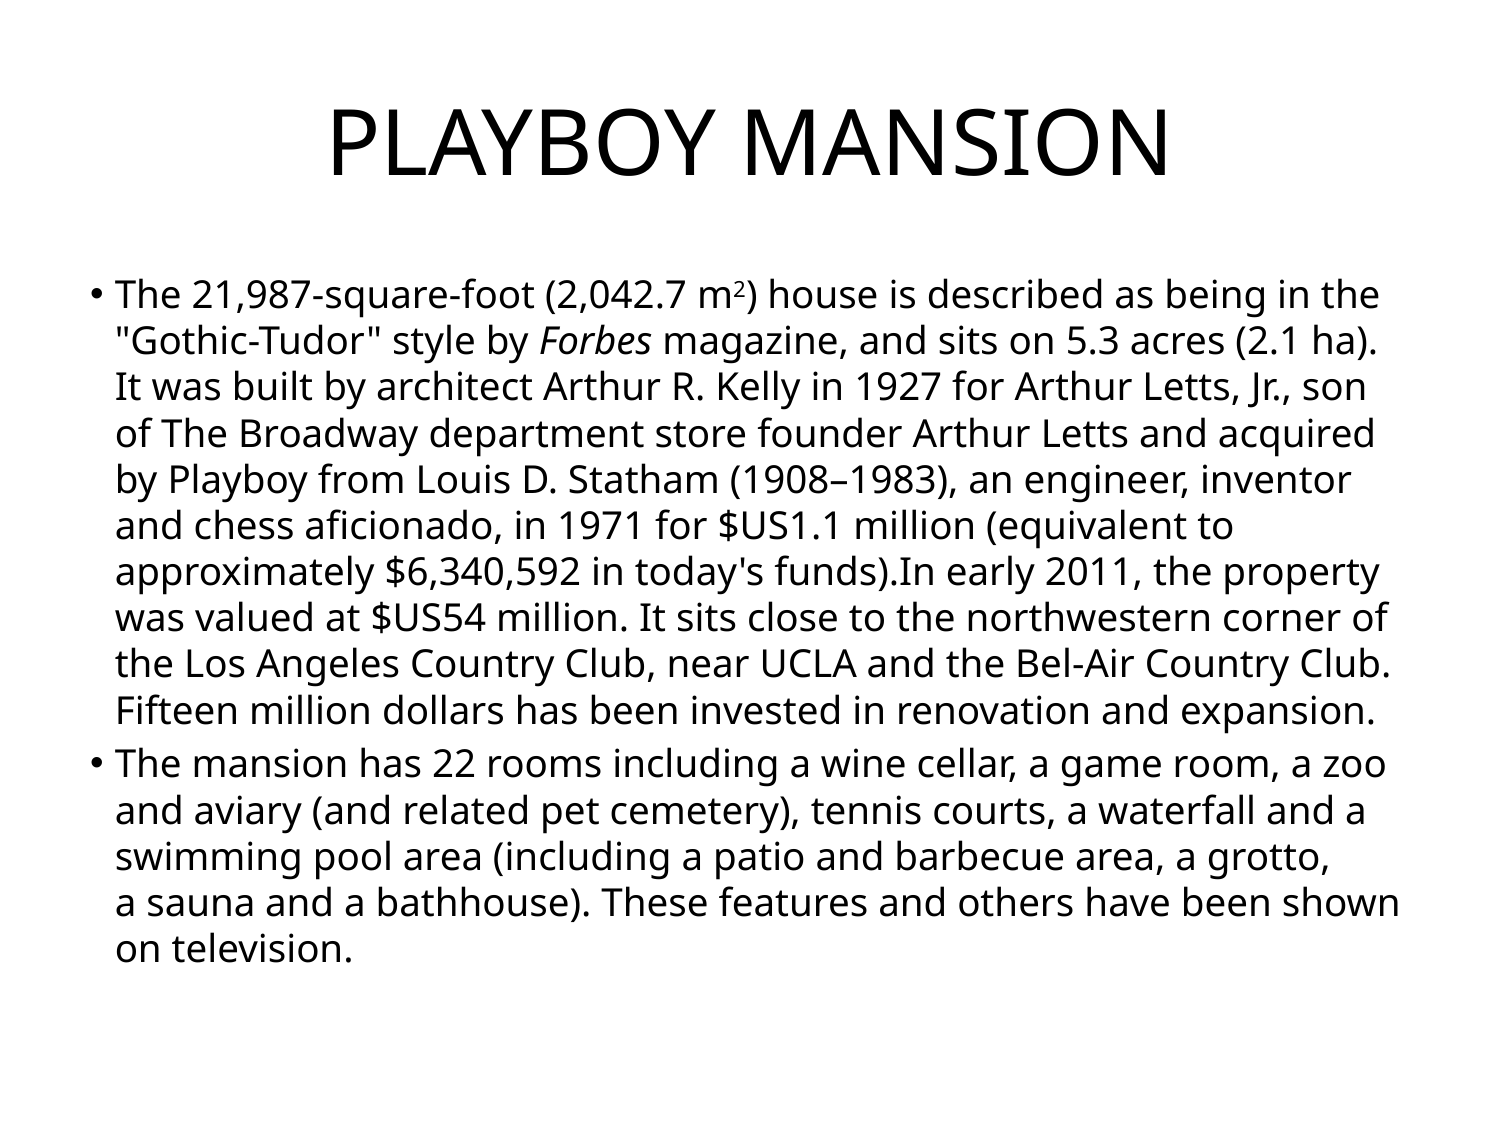

# PLAYBOY MANSION
The 21,987-square-foot (2,042.7 m2) house is described as being in the "Gothic-Tudor" style by Forbes magazine, and sits on 5.3 acres (2.1 ha). It was built by architect Arthur R. Kelly in 1927 for Arthur Letts, Jr., son of The Broadway department store founder Arthur Letts and acquired by Playboy from Louis D. Statham (1908–1983), an engineer, inventor and chess aficionado, in 1971 for $US1.1 million (equivalent to approximately $6,340,592 in today's funds).In early 2011, the property was valued at $US54 million. It sits close to the northwestern corner of the Los Angeles Country Club, near UCLA and the Bel-Air Country Club. Fifteen million dollars has been invested in renovation and expansion.
The mansion has 22 rooms including a wine cellar, a game room, a zoo and aviary (and related pet cemetery), tennis courts, a waterfall and a swimming pool area (including a patio and barbecue area, a grotto, a sauna and a bathhouse). These features and others have been shown on television.